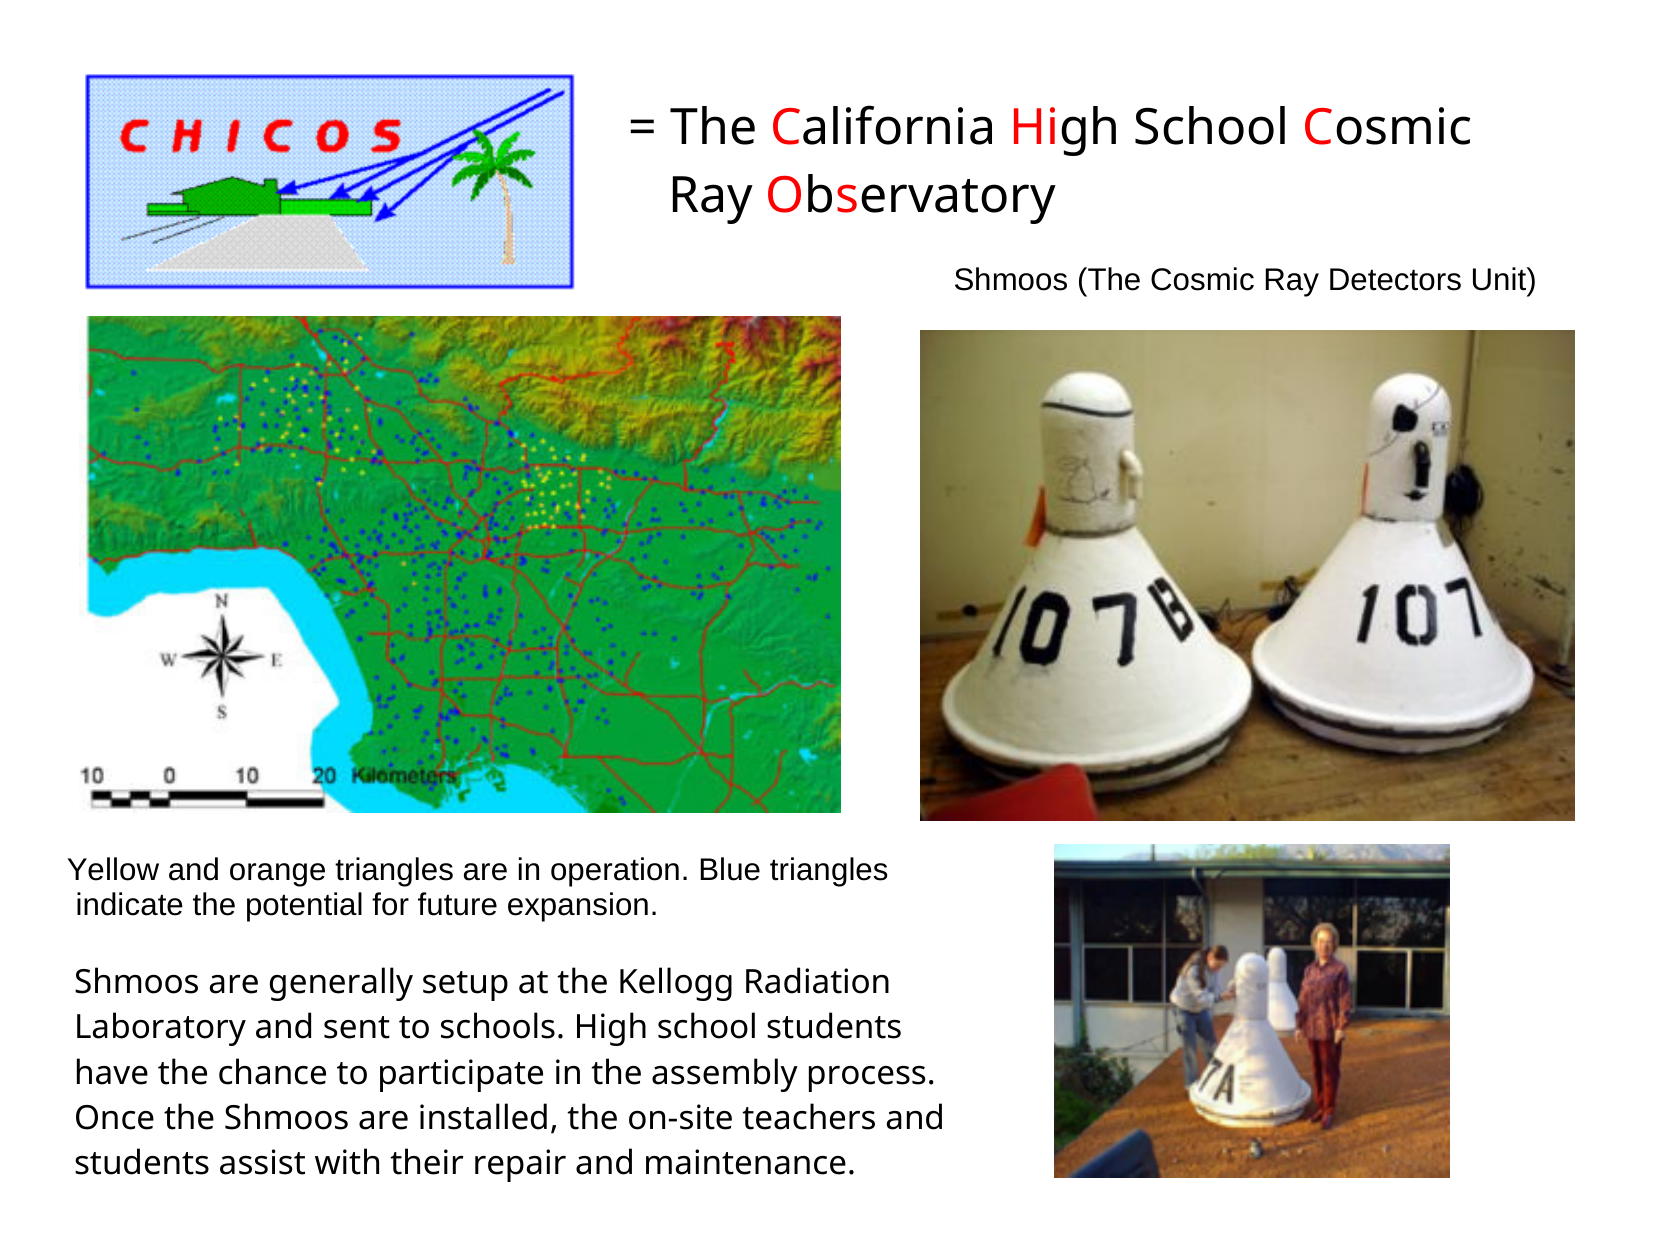

= The California High School Cosmic
 Ray Observatory
Shmoos (The Cosmic Ray Detectors Unit)
Yellow and orange triangles are in operation. Blue triangles
 indicate the potential for future expansion.
Shmoos are generally setup at the Kellogg Radiation
Laboratory and sent to schools. High school students
have the chance to participate in the assembly process. Once the Shmoos are installed, the on-site teachers and students assist with their repair and maintenance.